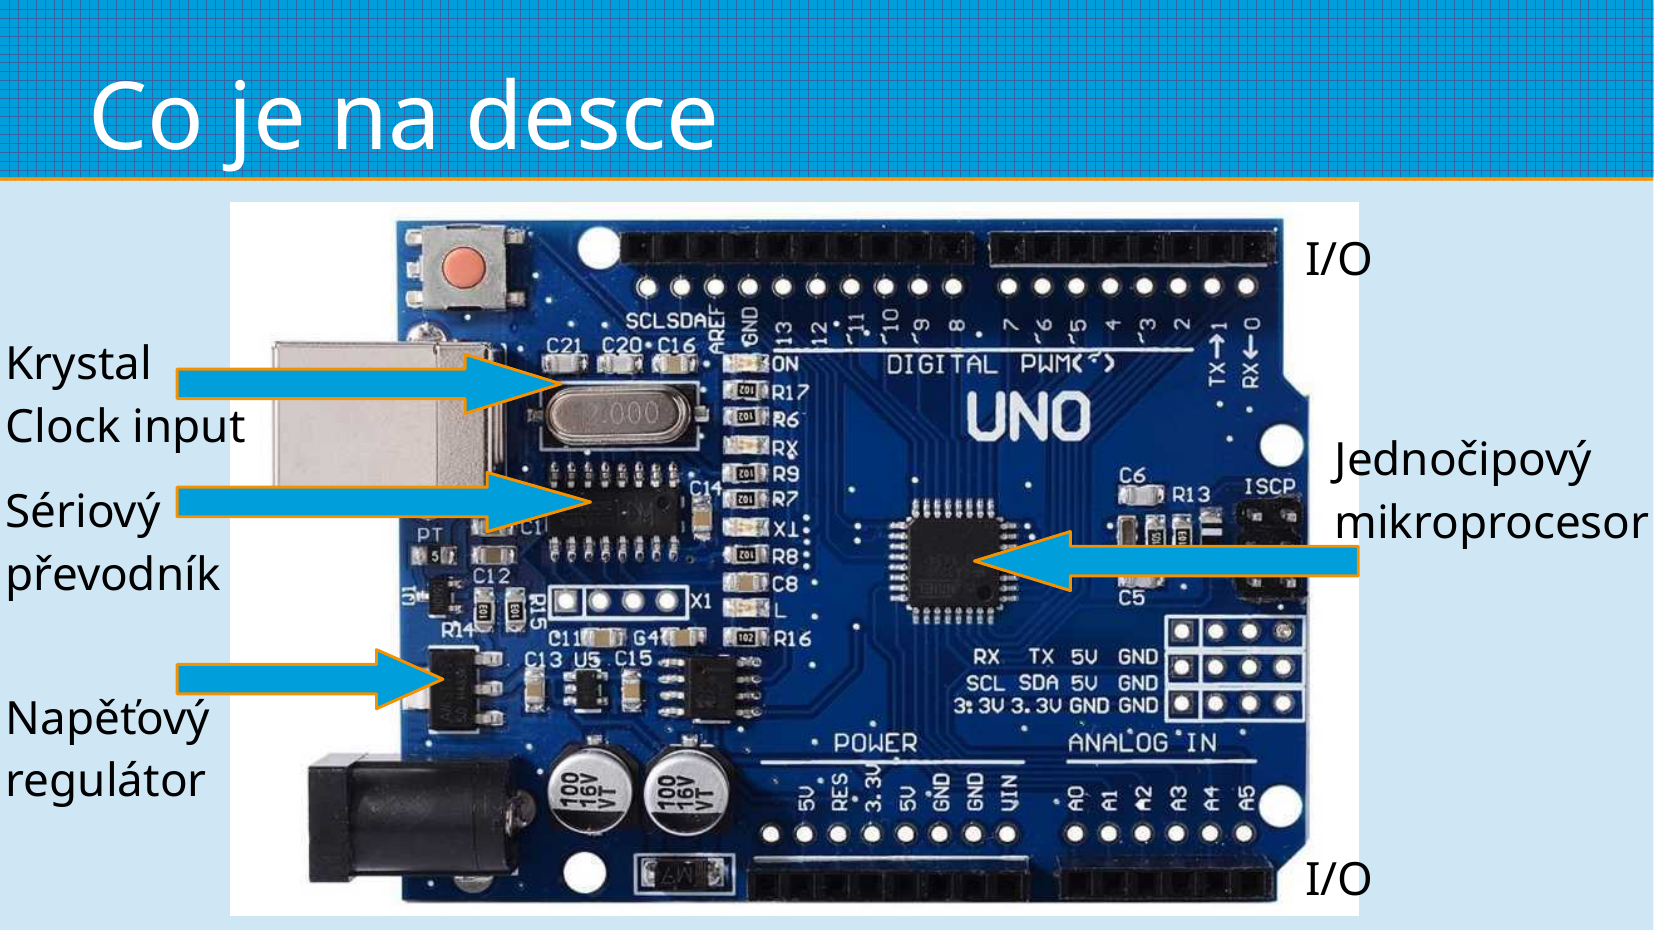

# Co je na desce
I/O
Krystal
Clock input
Jednočipový mikroprocesor
Sériový převodník
Napěťový regulátor
I/O